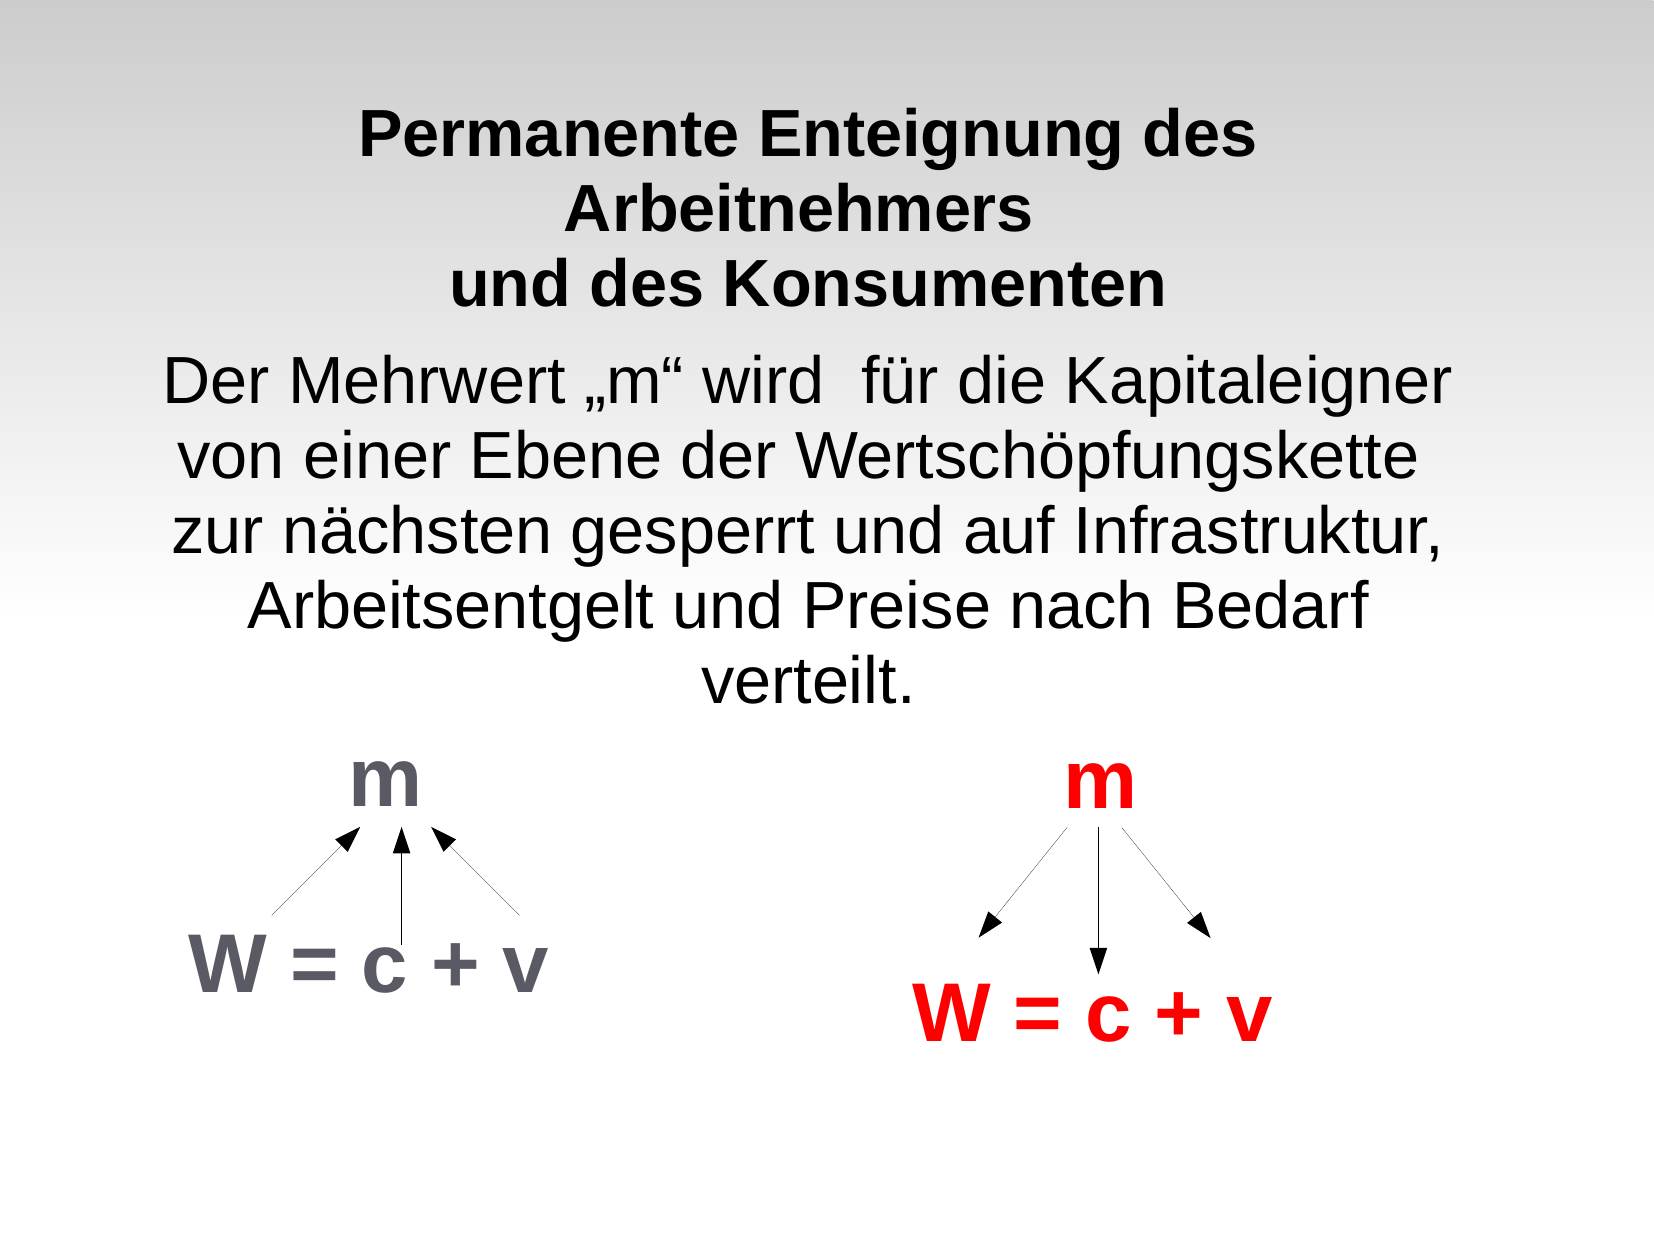

Permanente Enteignung des Arbeitnehmers
und des Konsumenten
Der Mehrwert „m“ wird für die Kapitaleigner
von einer Ebene der Wertschöpfungskette
zur nächsten gesperrt und auf Infrastruktur,
Arbeitsentgelt und Preise nach Bedarf verteilt.
 m
W = c + v
 m
W = c + v